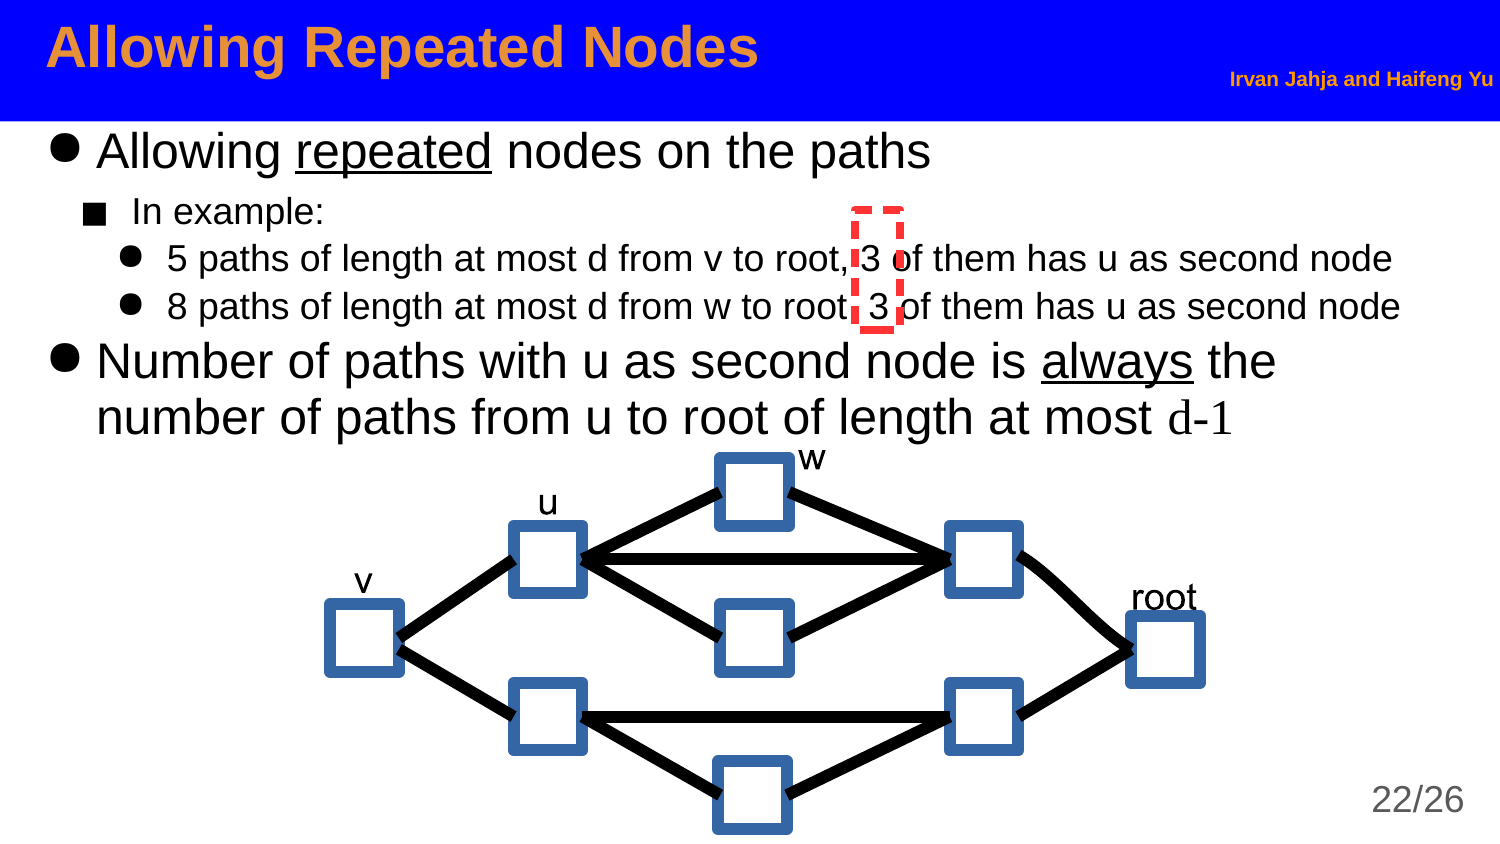

# Allowing Repeated Nodes
Allowing repeated nodes on the paths
In example:
5 paths of length at most d from v to root, 3 of them has u as second node
8 paths of length at most d from w to root, 3 of them has u as second node
Number of paths with u as second node is always the number of paths from u to root of length at most d-1
22